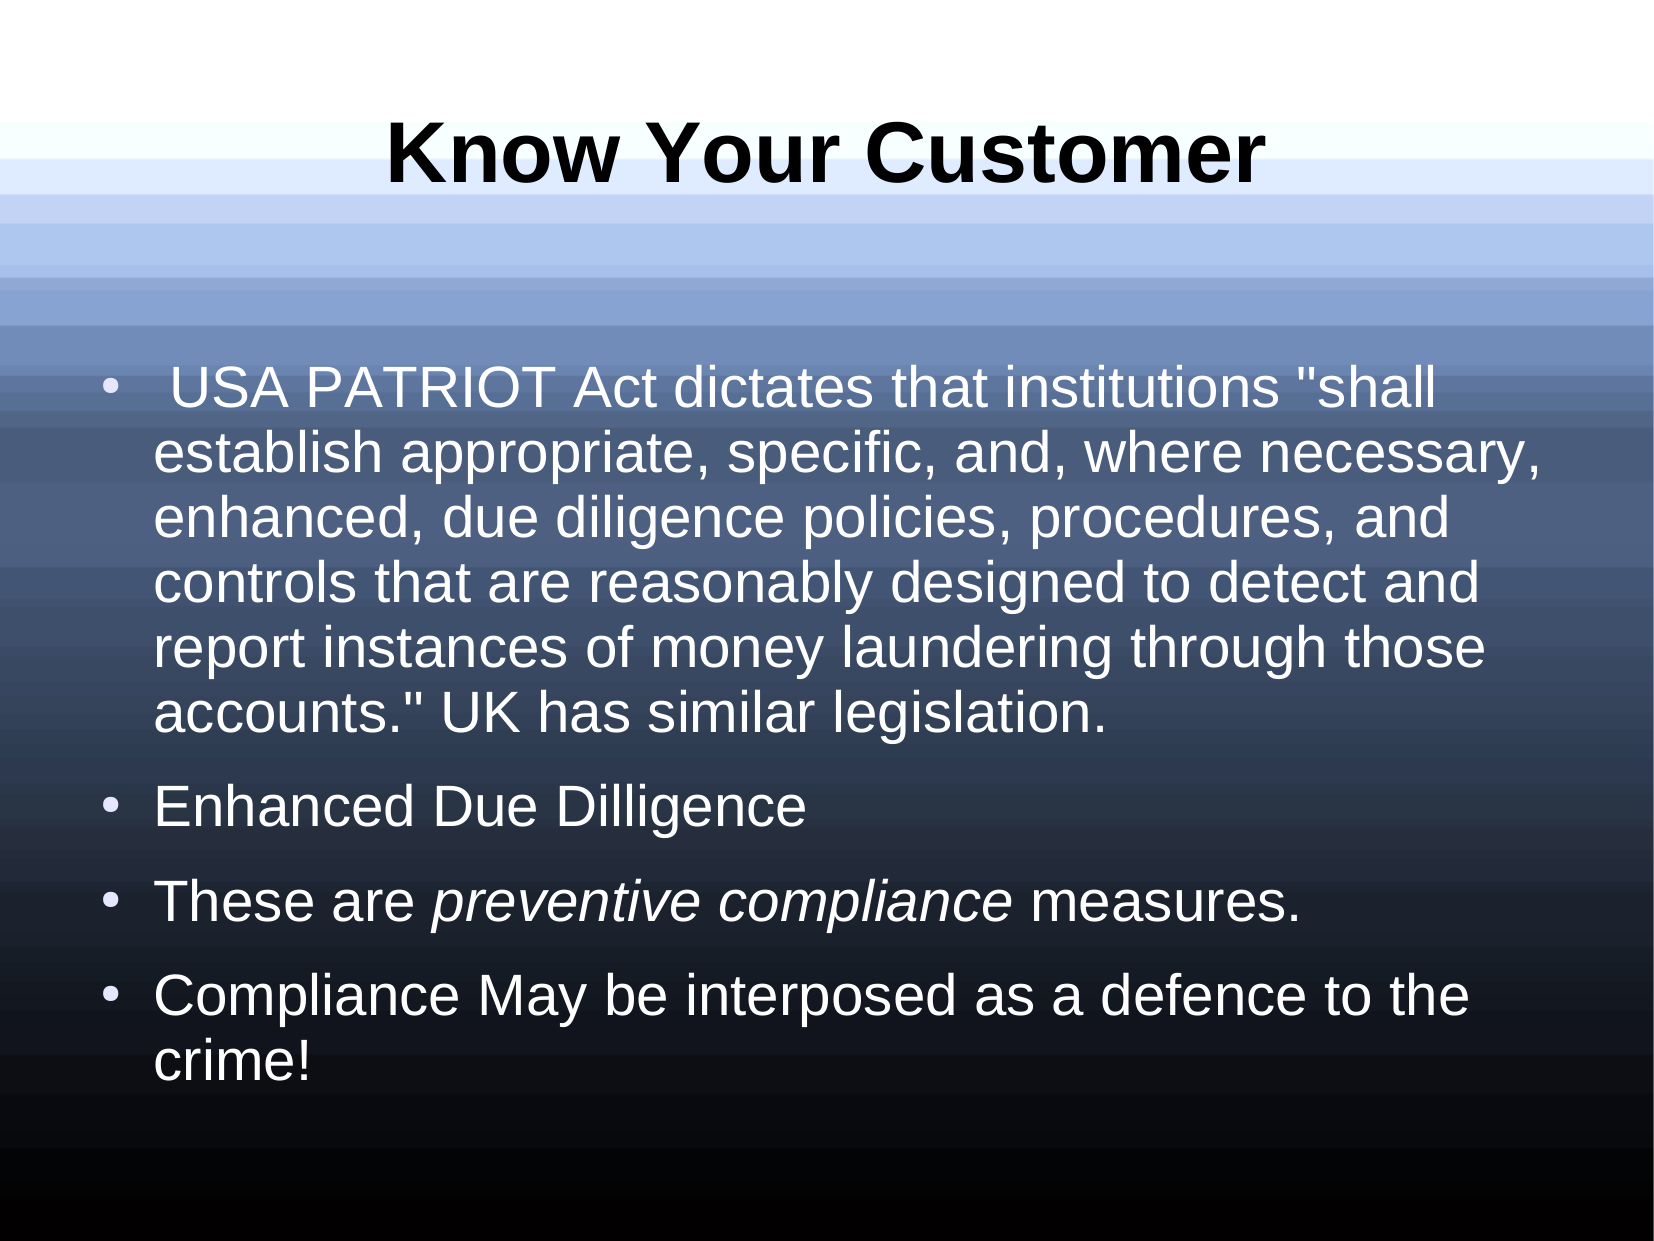

# Know Your Customer
 USA PATRIOT Act dictates that institutions "shall establish appropriate, specific, and, where necessary, enhanced, due diligence policies, procedures, and controls that are reasonably designed to detect and report instances of money laundering through those accounts." UK has similar legislation.
Enhanced Due Dilligence
These are preventive compliance measures.
Compliance May be interposed as a defence to the crime!